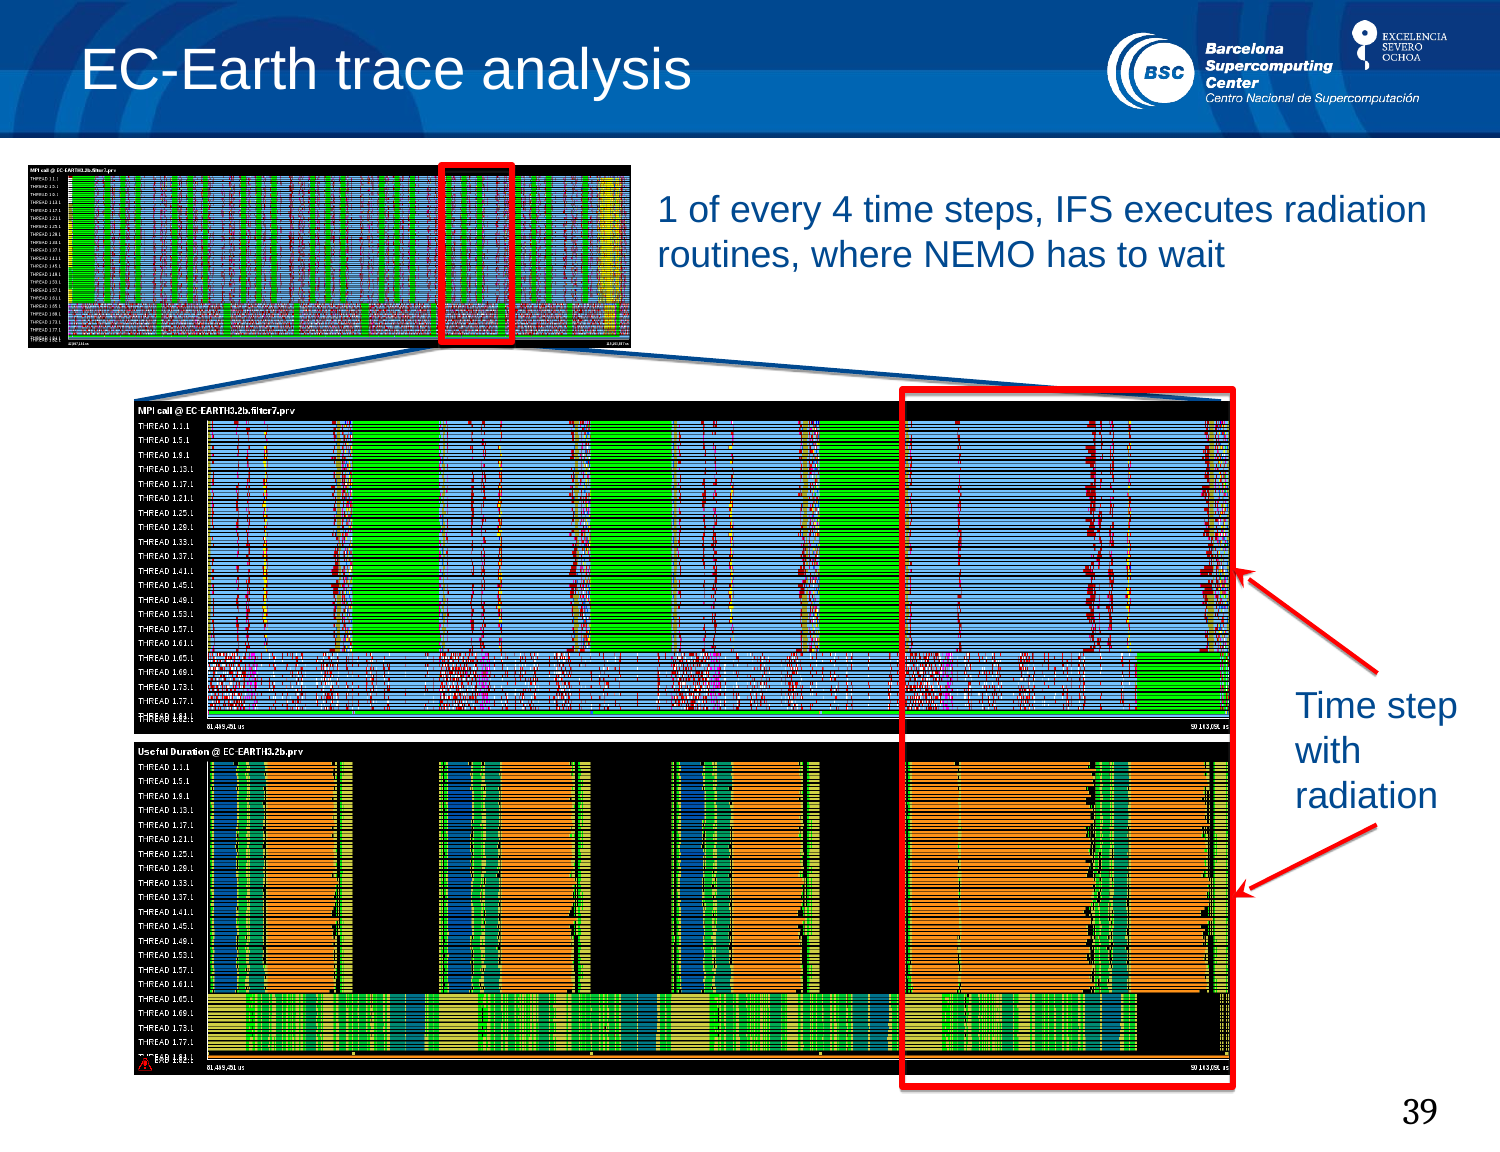

# EC-Earth trace analysis
1 of every 4 time steps, IFS executes radiation routines, where NEMO has to wait
Time step with radiation